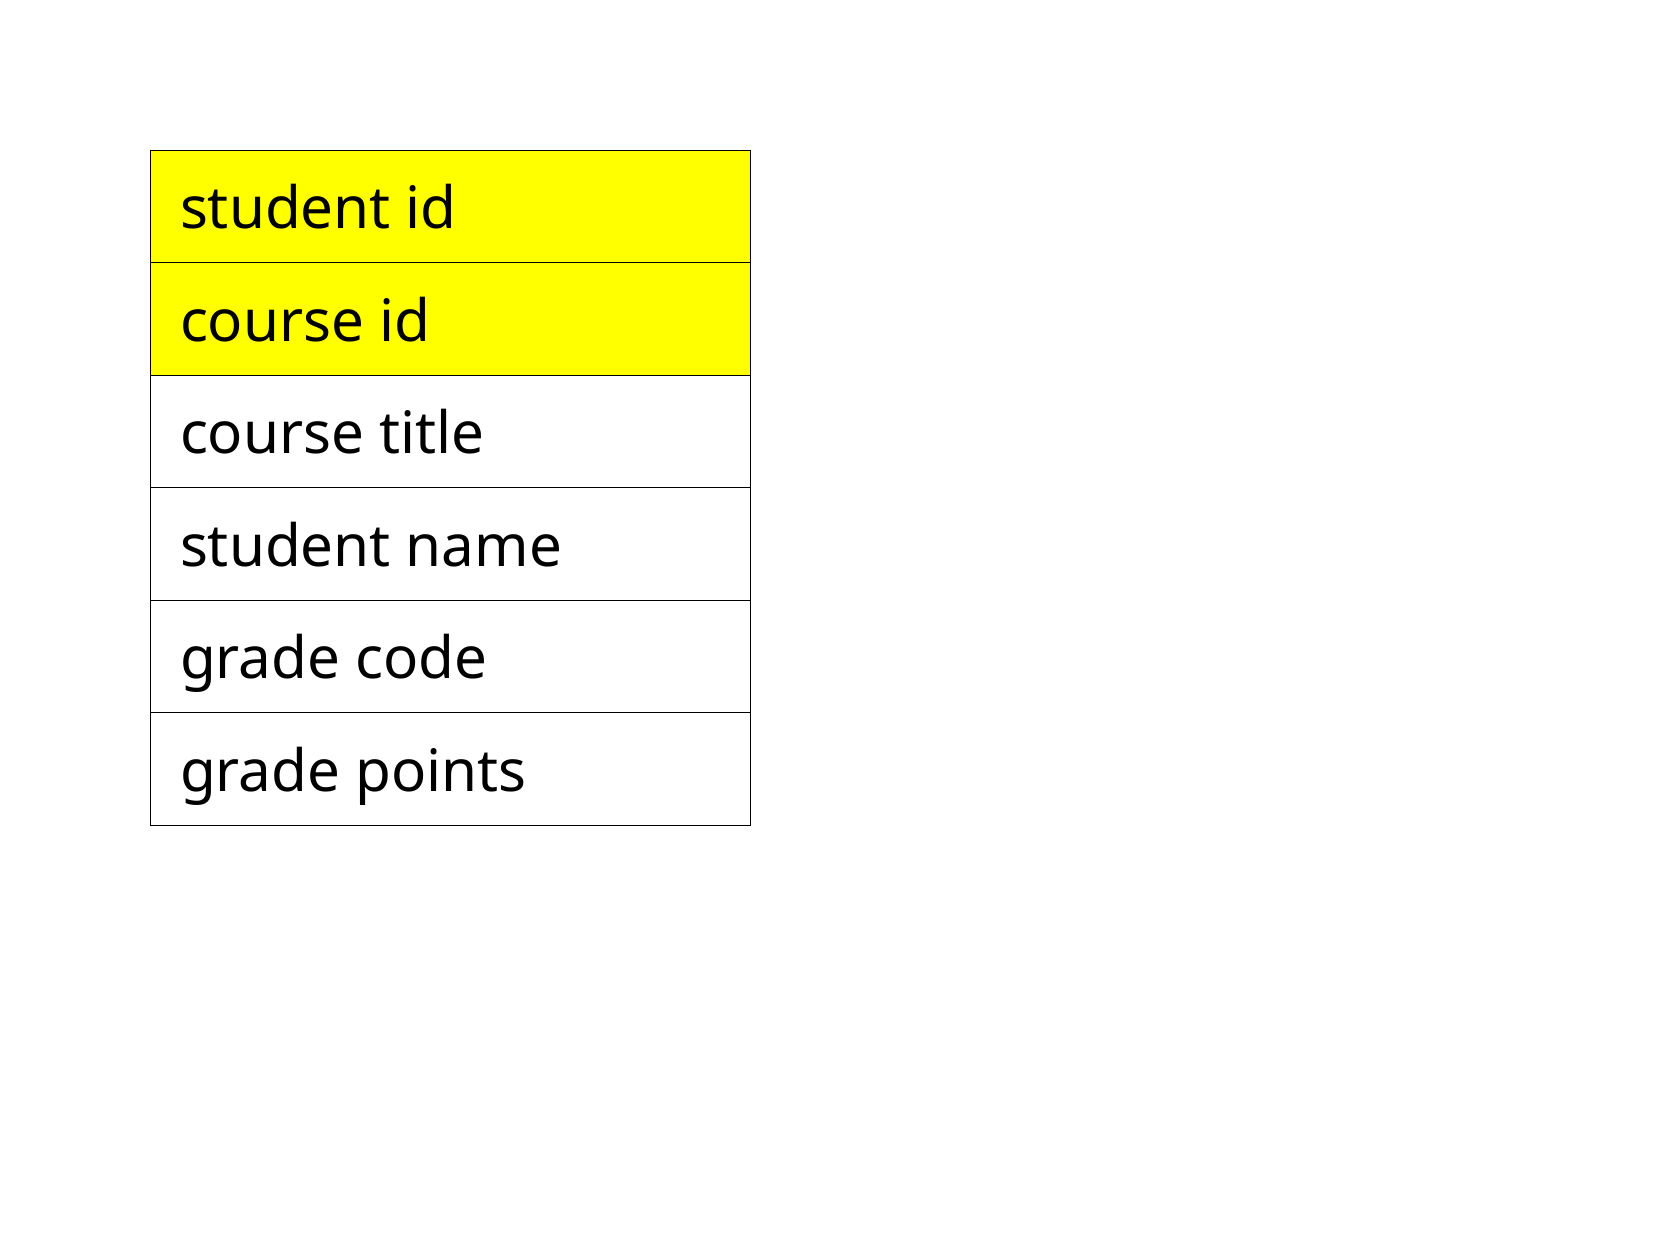

student id
course id
course title
student name
grade code
grade points